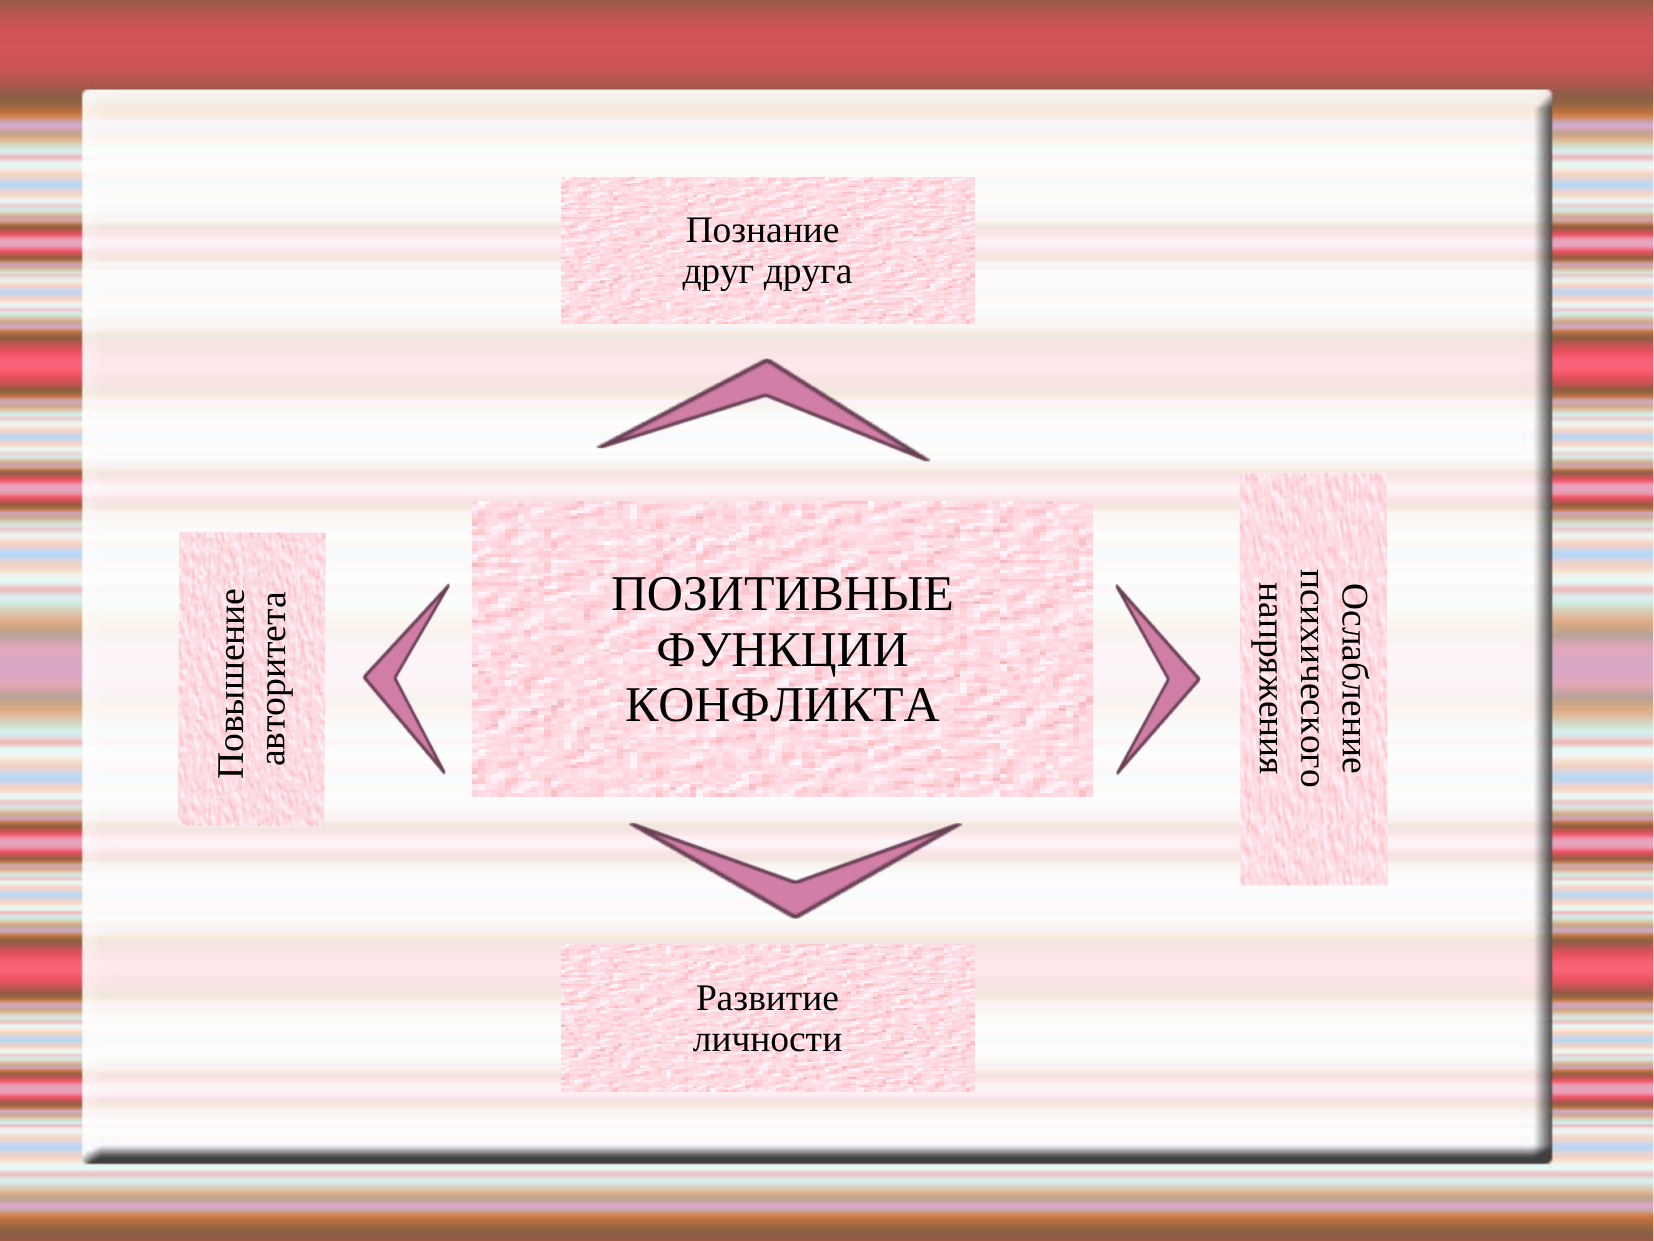

Познание
друг друга
ПОЗИТИВНЫЕ
ФУНКЦИИ
КОНФЛИКТА
Ослабление
психического
напряжения
Повышение
авторитета
Развитие
личности